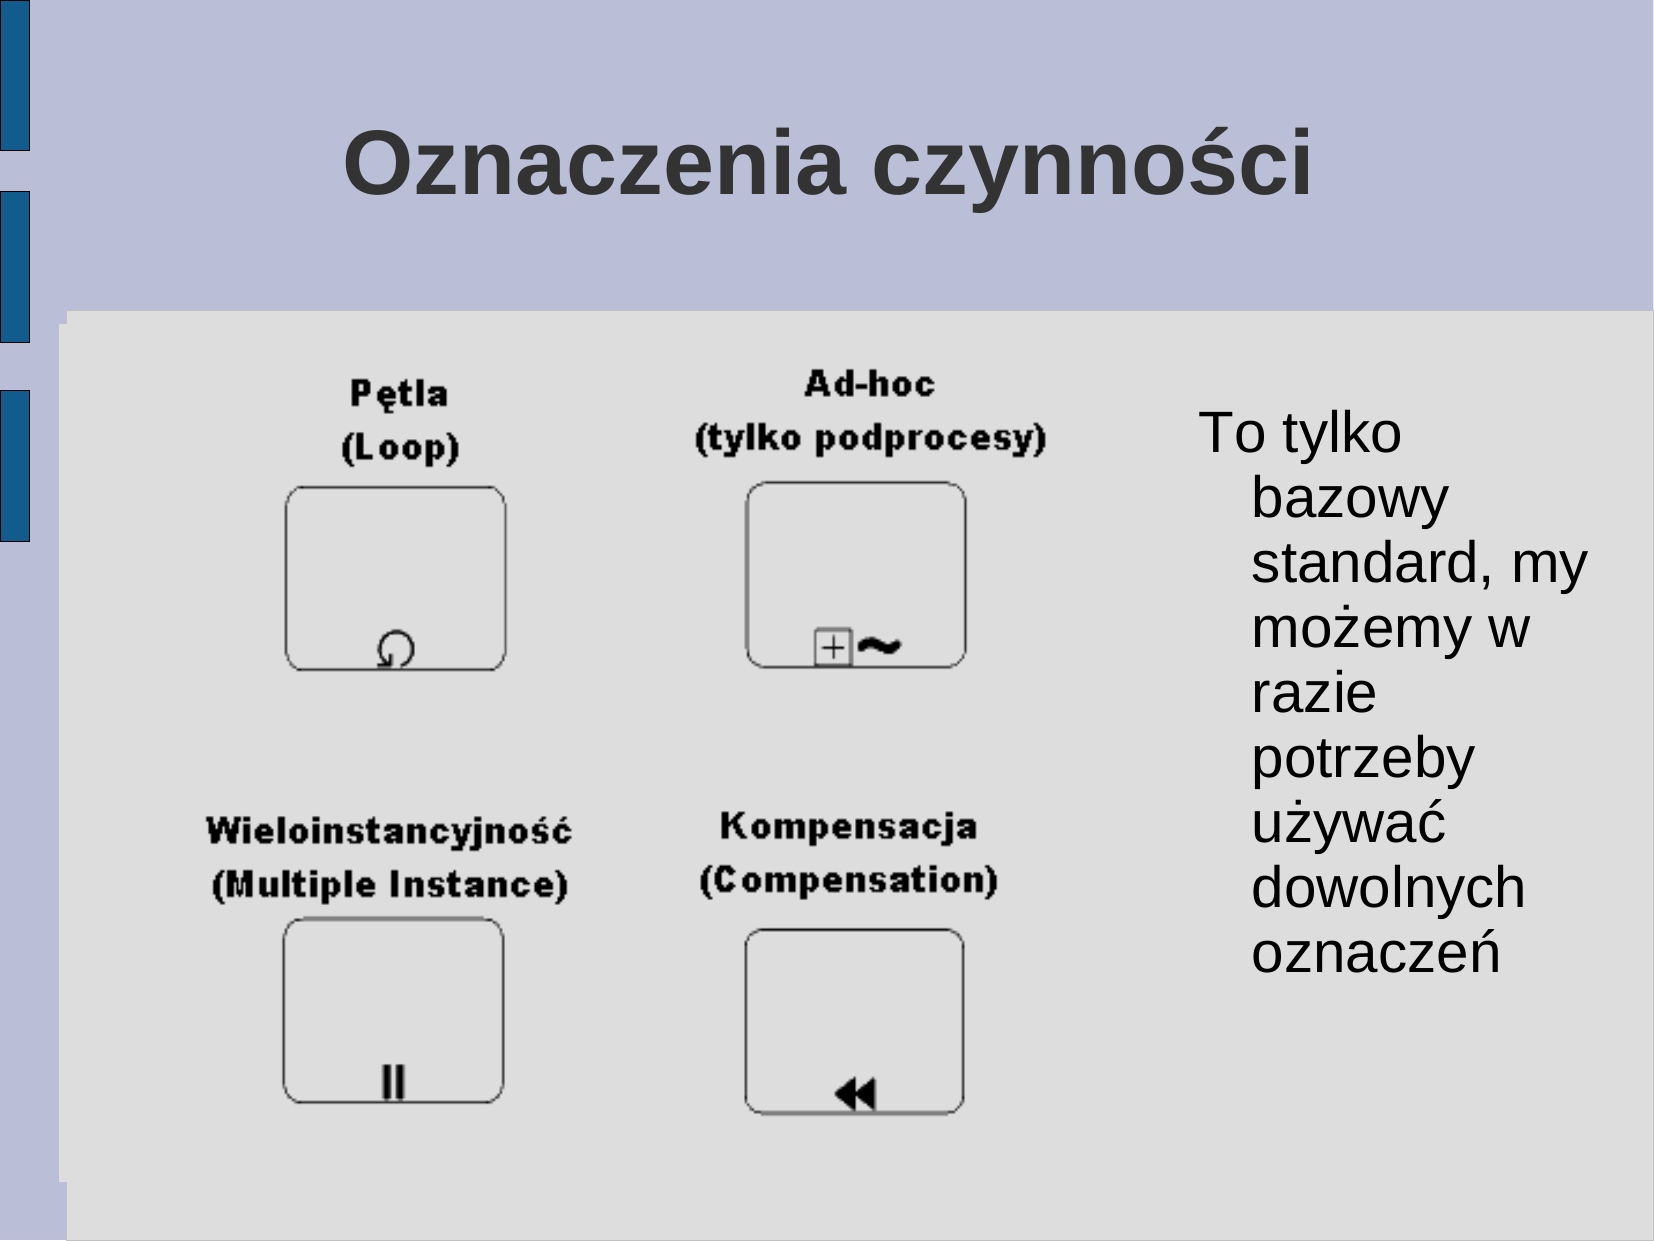

# Oznaczenia czynności
To tylko bazowy standard, my możemy w razie potrzeby używać dowolnych oznaczeń